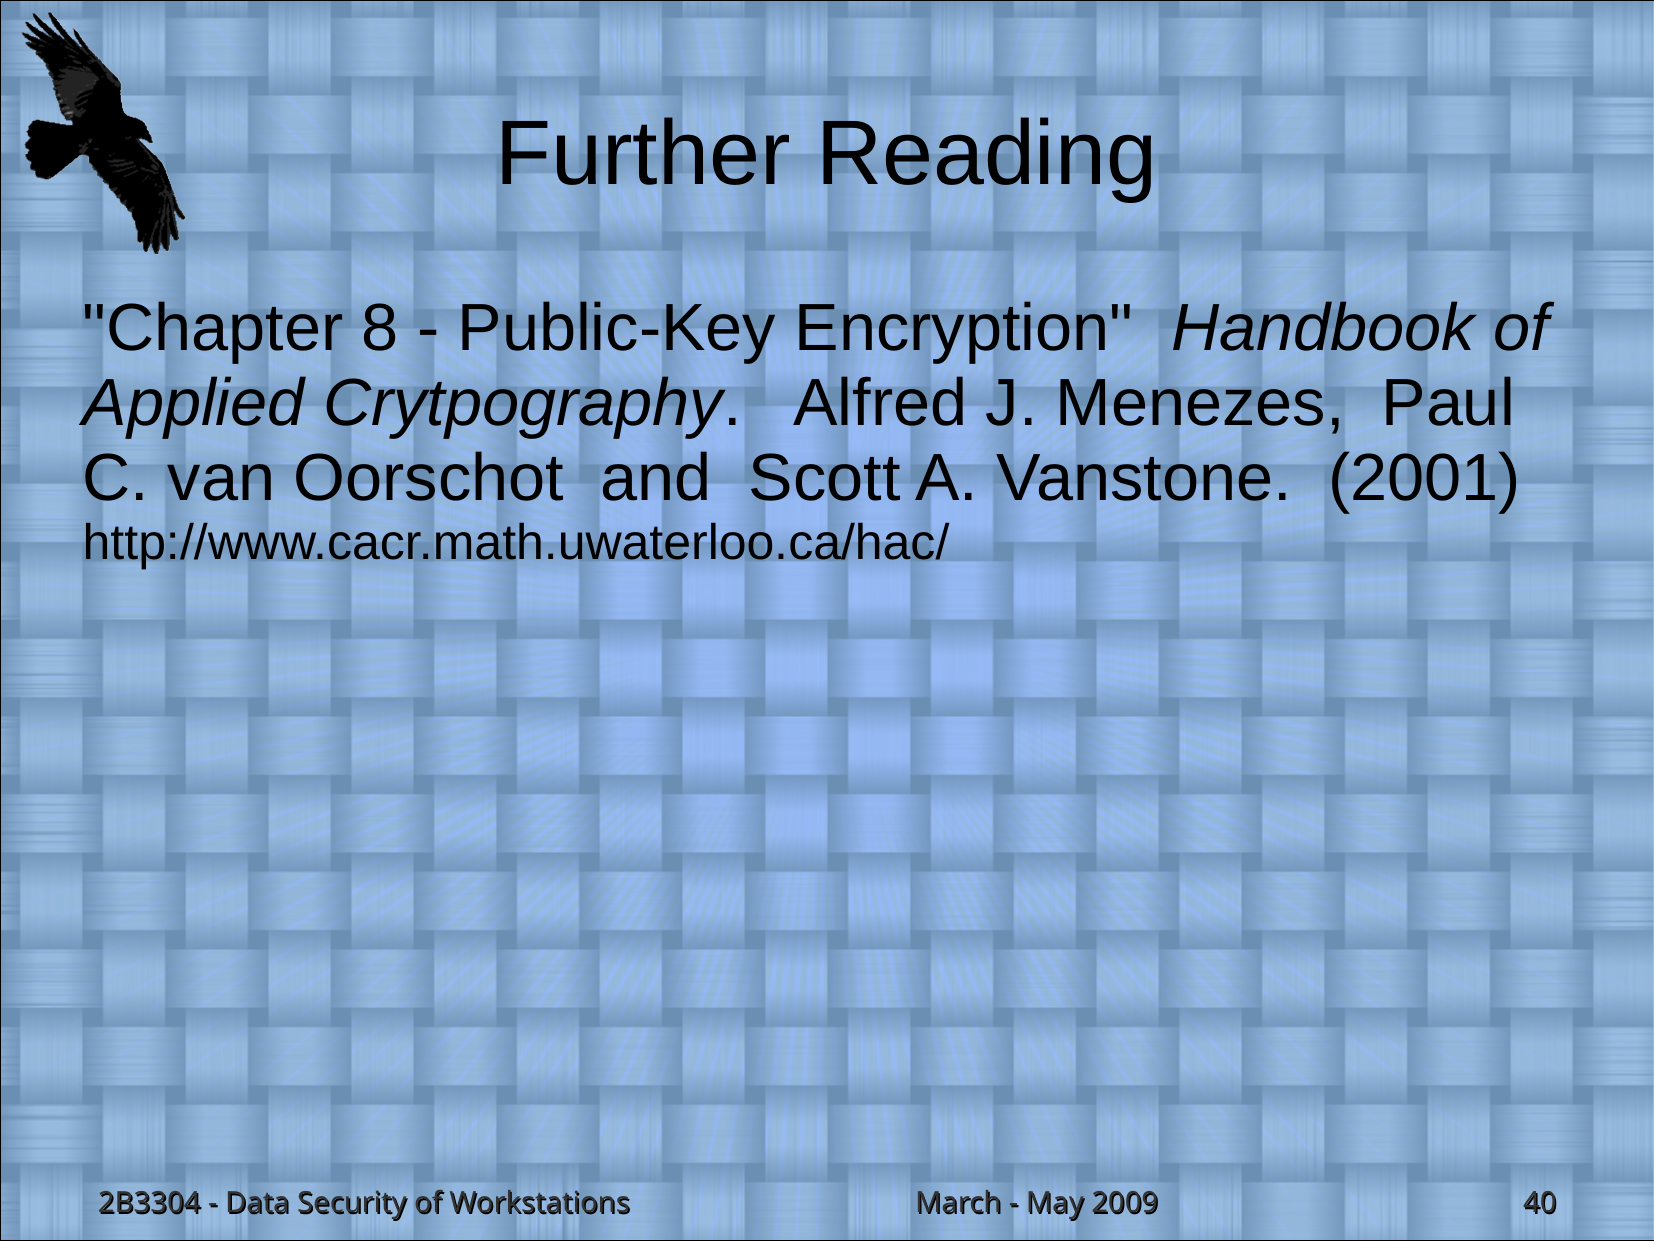

# Further Reading
"Chapter 8 - Public-Key Encryption" Handbook of Applied Crytpography. Alfred J. Menezes, Paul C. van Oorschot and Scott A. Vanstone. (2001)
http://www.cacr.math.uwaterloo.ca/hac/